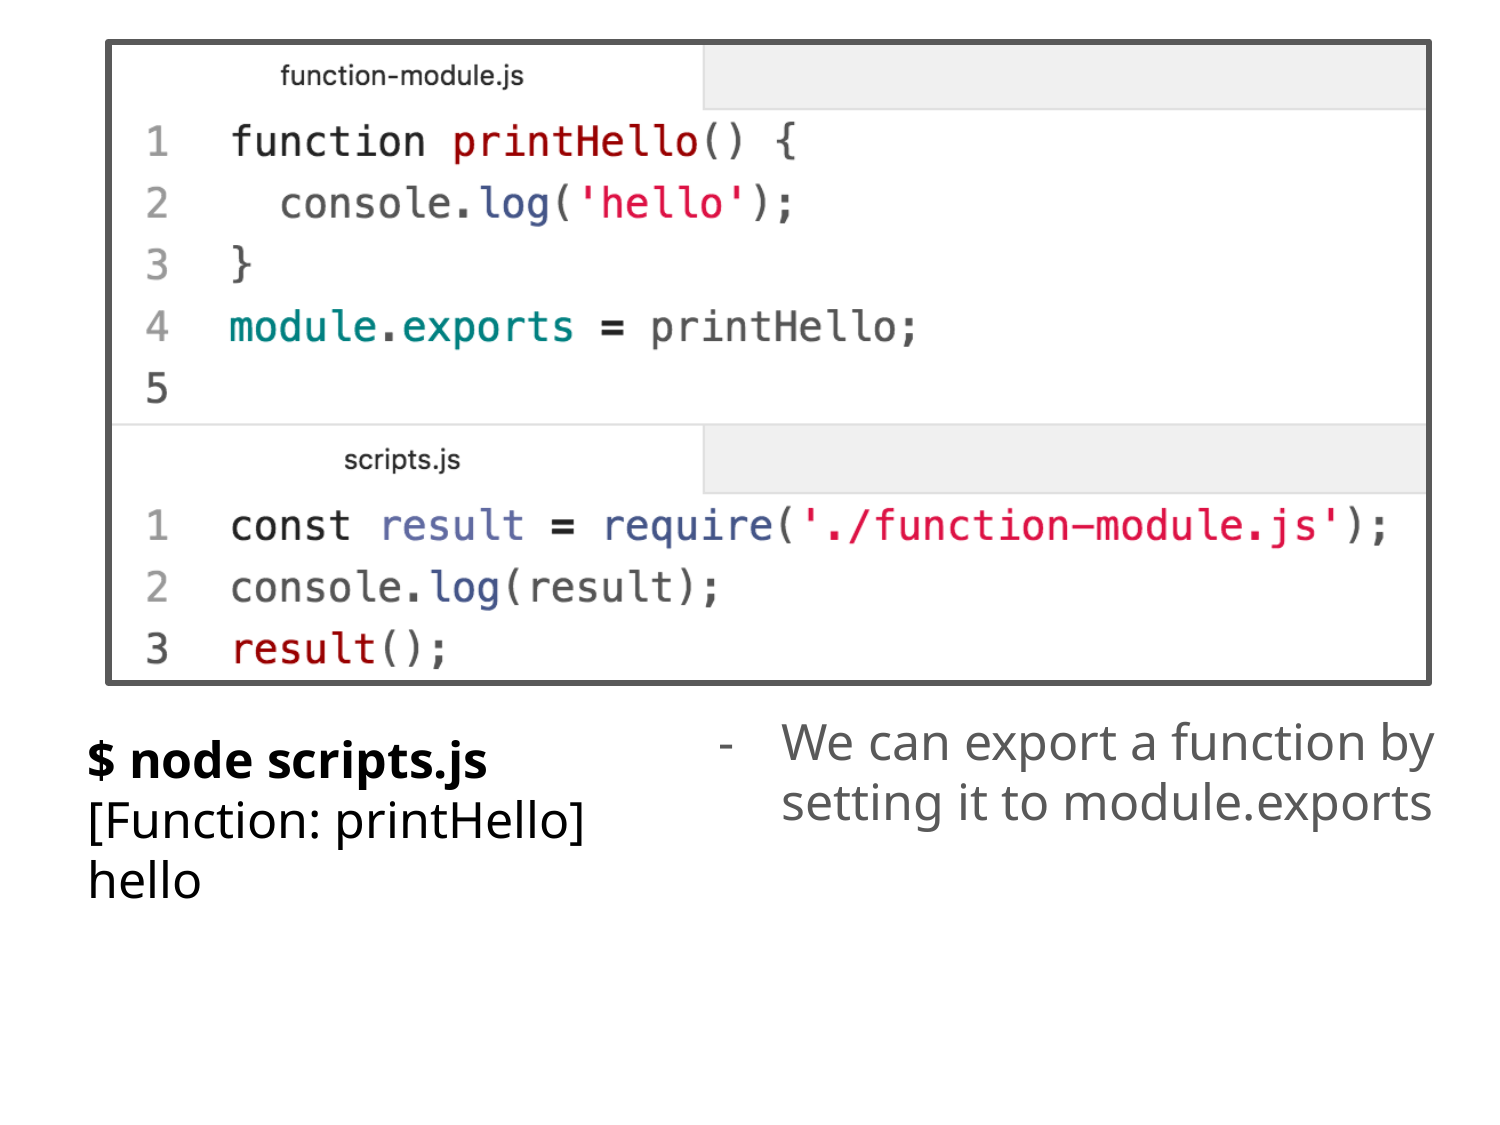

# We can export a function by setting it to module.exports
$ node scripts.js
[Function: printHello]
hello